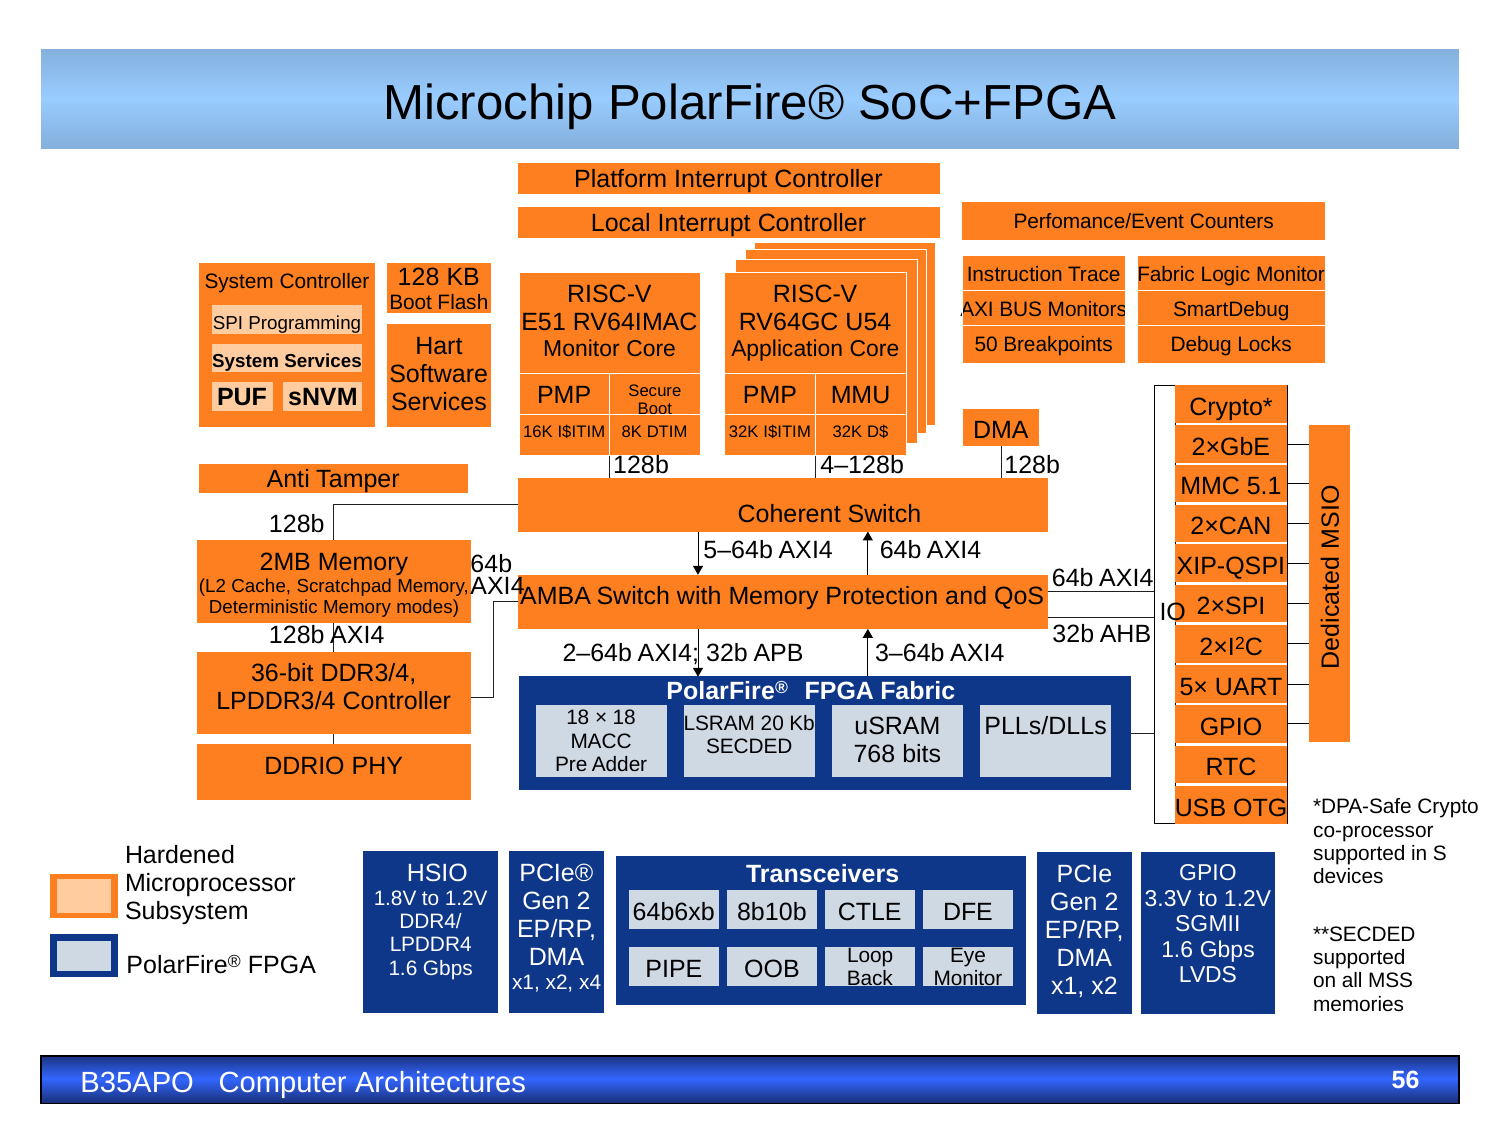

# Microchip PolarFire® SoC+FPGA
Platform Interrupt Controller
Perfomance/Event Counters
Local Interrupt Controller
Instruction Trace
Fabric Logic Monitor
System Controller
128 KB
Boot Flash
RISC-V
E51 RV64IMAC
Monitor Core
RISC-V
RV64GC U54
Application Core
AXI BUS Monitors
SmartDebug
SPI Programming
Hart
Software
Services
50 Breakpoints
Debug Locks
System Services
PMP
Secure
Boot
PMP
MMU
PUF
sNVM
Crypto*
DMA
16K I$ITIM
8K DTIM
32K I$ITIM
32K D$
2×GbE
128b
4–128b
128b
Anti Tamper
MMC 5.1
Coherent Switch
2×CAN
128b
5–64b AXI4
64b AXI4
2MB Memory
(L2 Cache, Scratchpad Memory,
Deterministic Memory modes)
XIP-QSPI
64b
Dedicated MSIO
64b AXI4
AXI4
AMBA Switch with Memory Protection and QoS
2×SPI
IO
32b AHB
128b AXI4
2×I2C
2–64b AXI4; 32b APB
3–64b AXI4
36-bit DDR3/4,
LPDDR3/4 Controller
5× UART
PolarFire®
 FPGA Fabric
18 × 18
MACC
Pre Adder
LSRAM 20 Kb
SECDED
uSRAM
768 bits
PLLs/DLLs
GPIO
DDRIO PHY
RTC
USB OTG
*DPA-Safe Crypto
co-processor
supported in S
devices
Hardened
Microprocessor
Subsystem
 HSIO
1.8V to 1.2V
DDR4/
LPDDR4
1.6 Gbps
PCIe®
Gen 2
EP/RP,
DMA
x1, x2, x4
PCIe
Gen 2
EP/RP,
DMA
x1, x2
GPIO
3.3V to 1.2V
SGMII
1.6 Gbps
LVDS
Transceivers
64b6xb
8b10b
CTLE
DFE
**SECDED
supported
on all MSS
memories
PIPE
OOB
Loop
Back
Eye
Monitor
PolarFire® FPGA